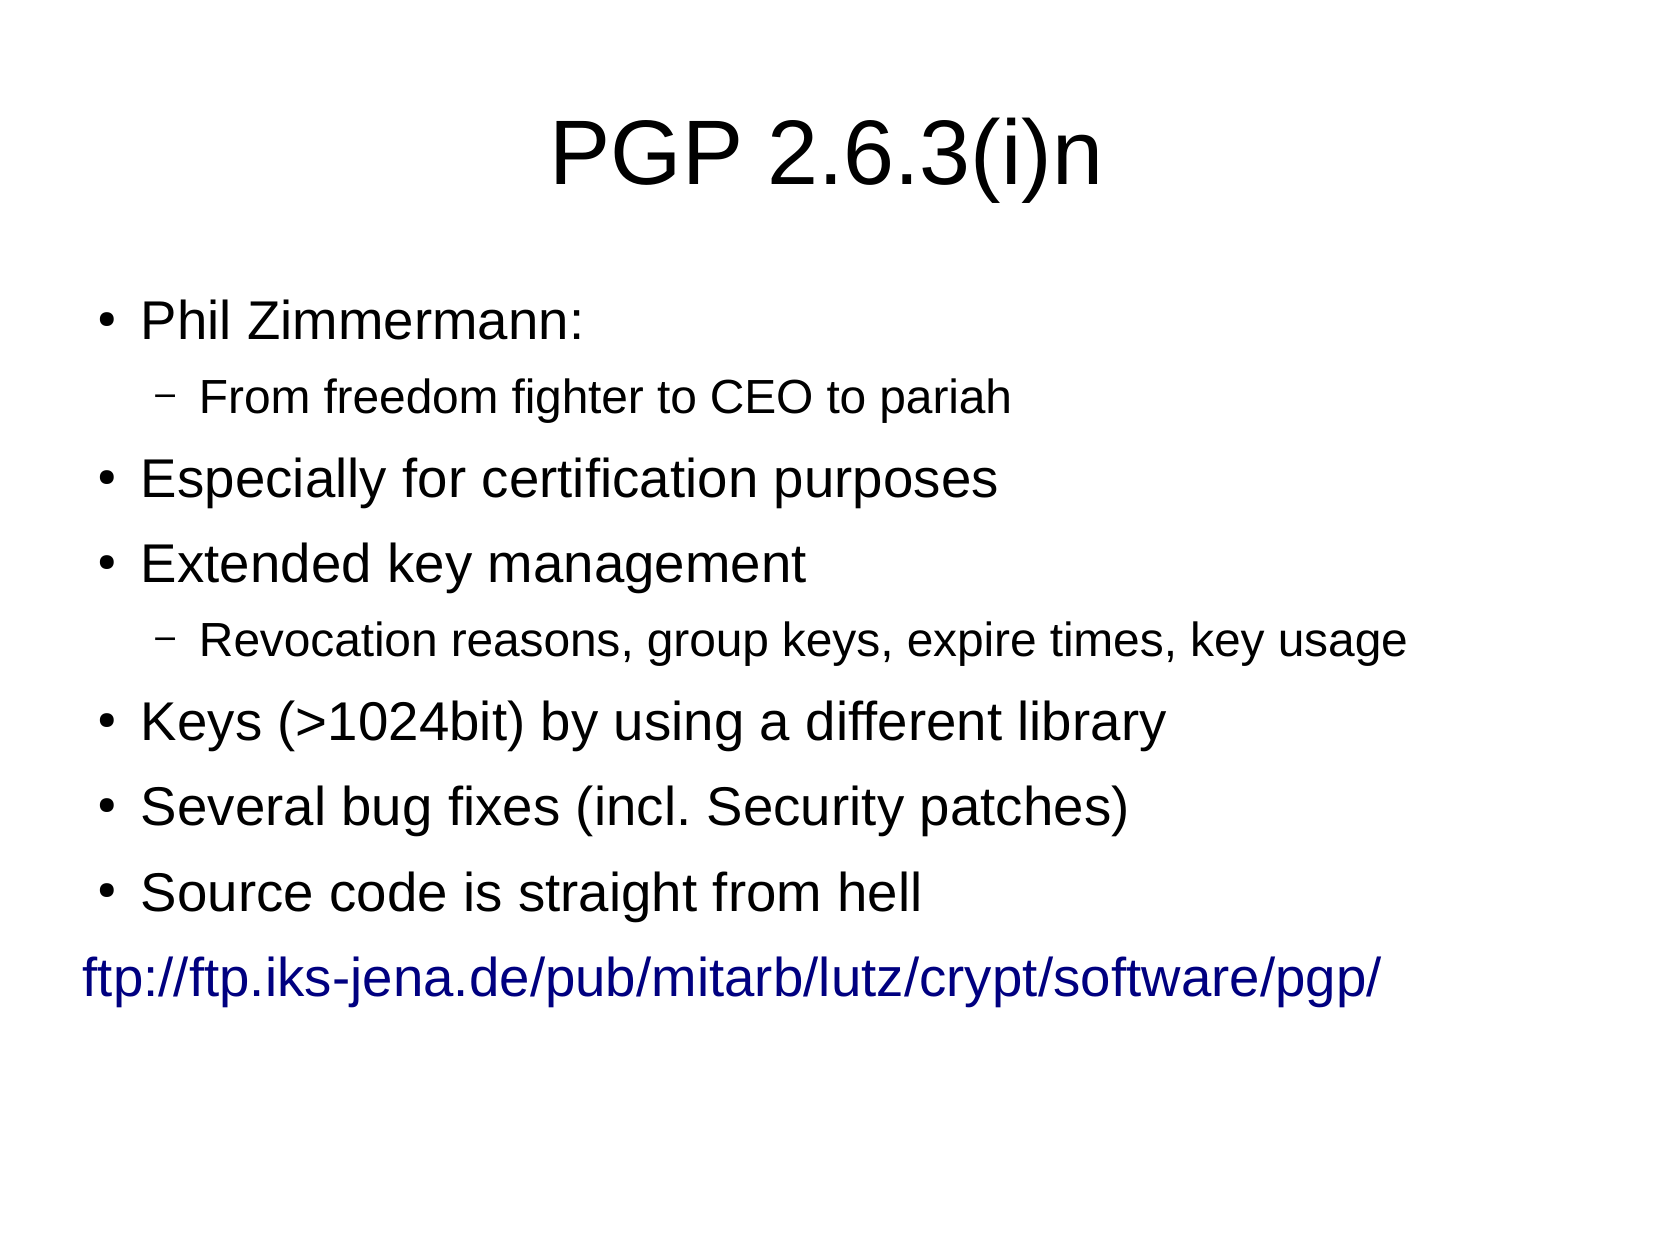

# PGP 2.6.3(i)n
Phil Zimmermann:
From freedom fighter to CEO to pariah
Especially for certification purposes
Extended key management
Revocation reasons, group keys, expire times, key usage
Keys (>1024bit) by using a different library
Several bug fixes (incl. Security patches)
Source code is straight from hell
ftp://ftp.iks-jena.de/pub/mitarb/lutz/crypt/software/pgp/